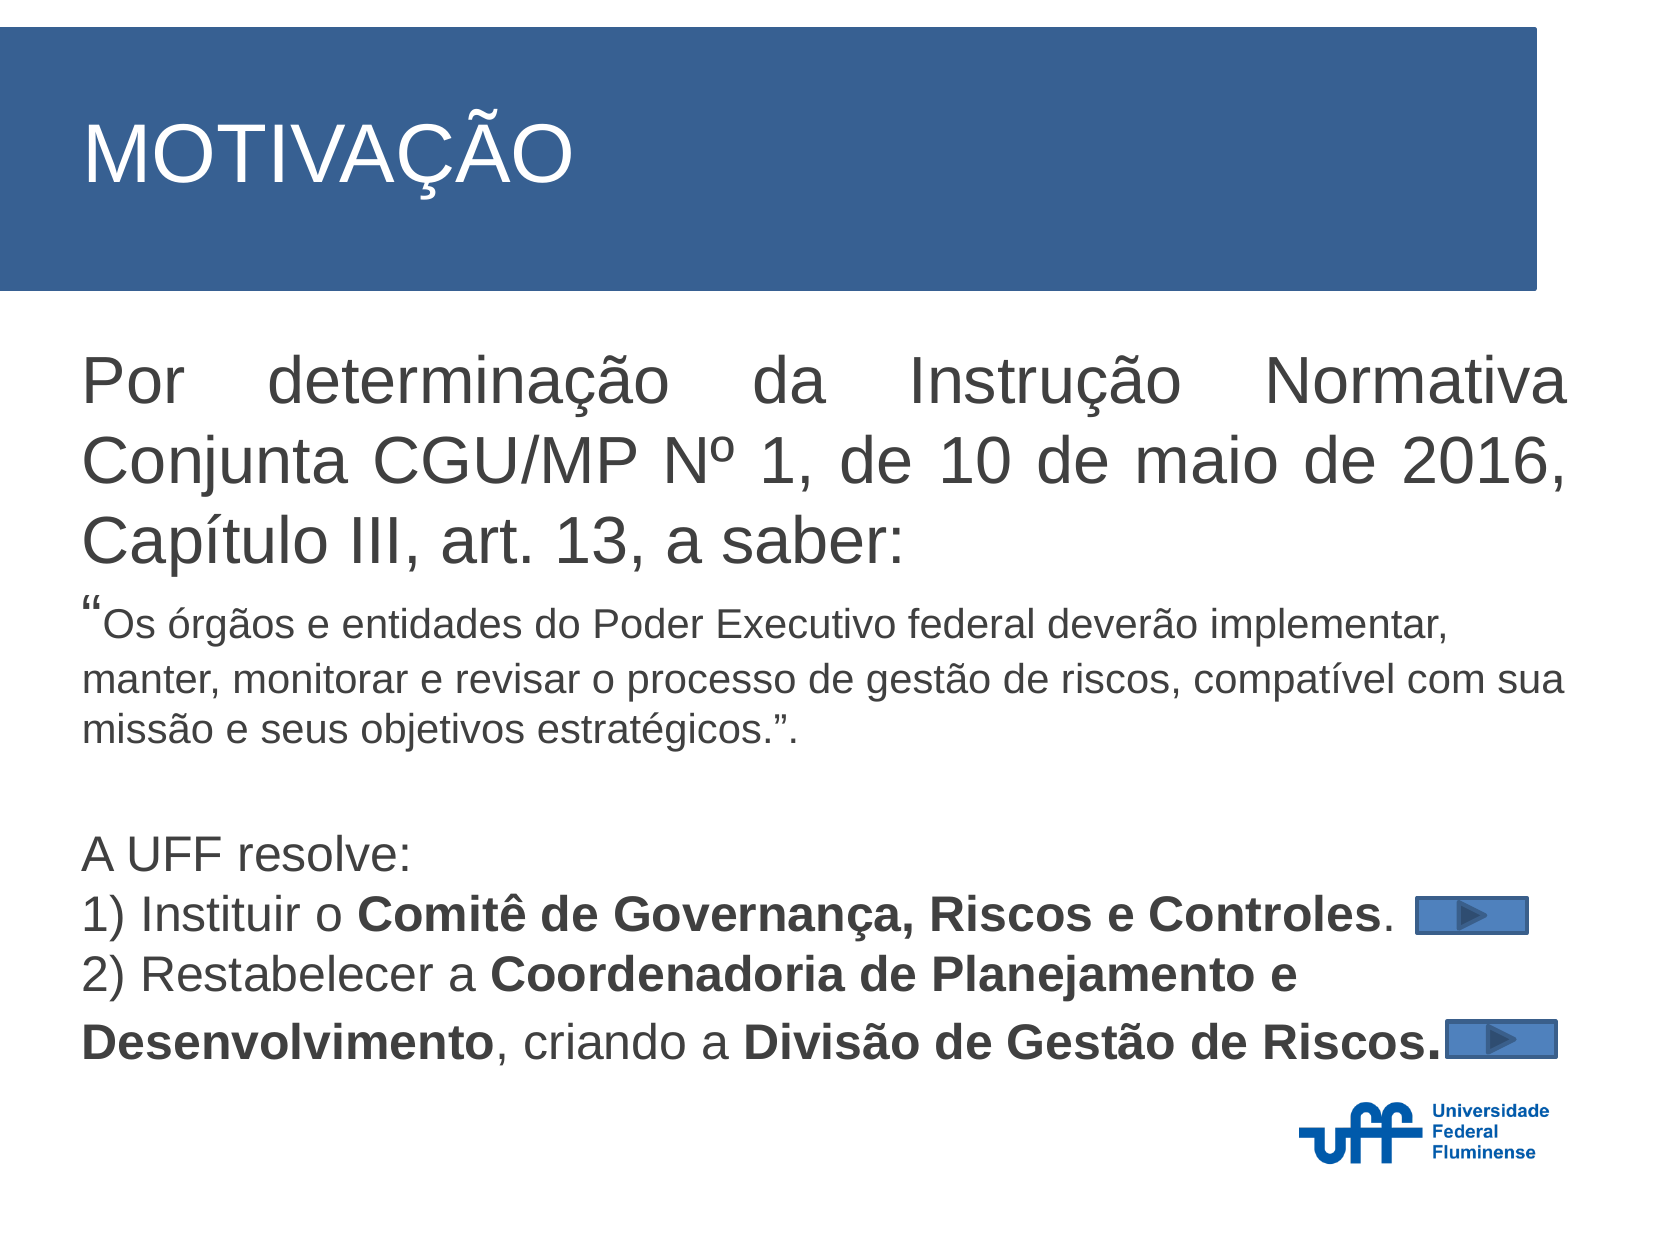

MOTIVAÇÃO
Por determinação da Instrução Normativa Conjunta CGU/MP Nº 1, de 10 de maio de 2016, Capítulo III, art. 13, a saber:
“Os órgãos e entidades do Poder Executivo federal deverão implementar, manter, monitorar e revisar o processo de gestão de riscos, compatível com sua missão e seus objetivos estratégicos.”.
A UFF resolve:
1) Instituir o Comitê de Governança, Riscos e Controles.
2) Restabelecer a Coordenadoria de Planejamento e Desenvolvimento, criando a Divisão de Gestão de Riscos.